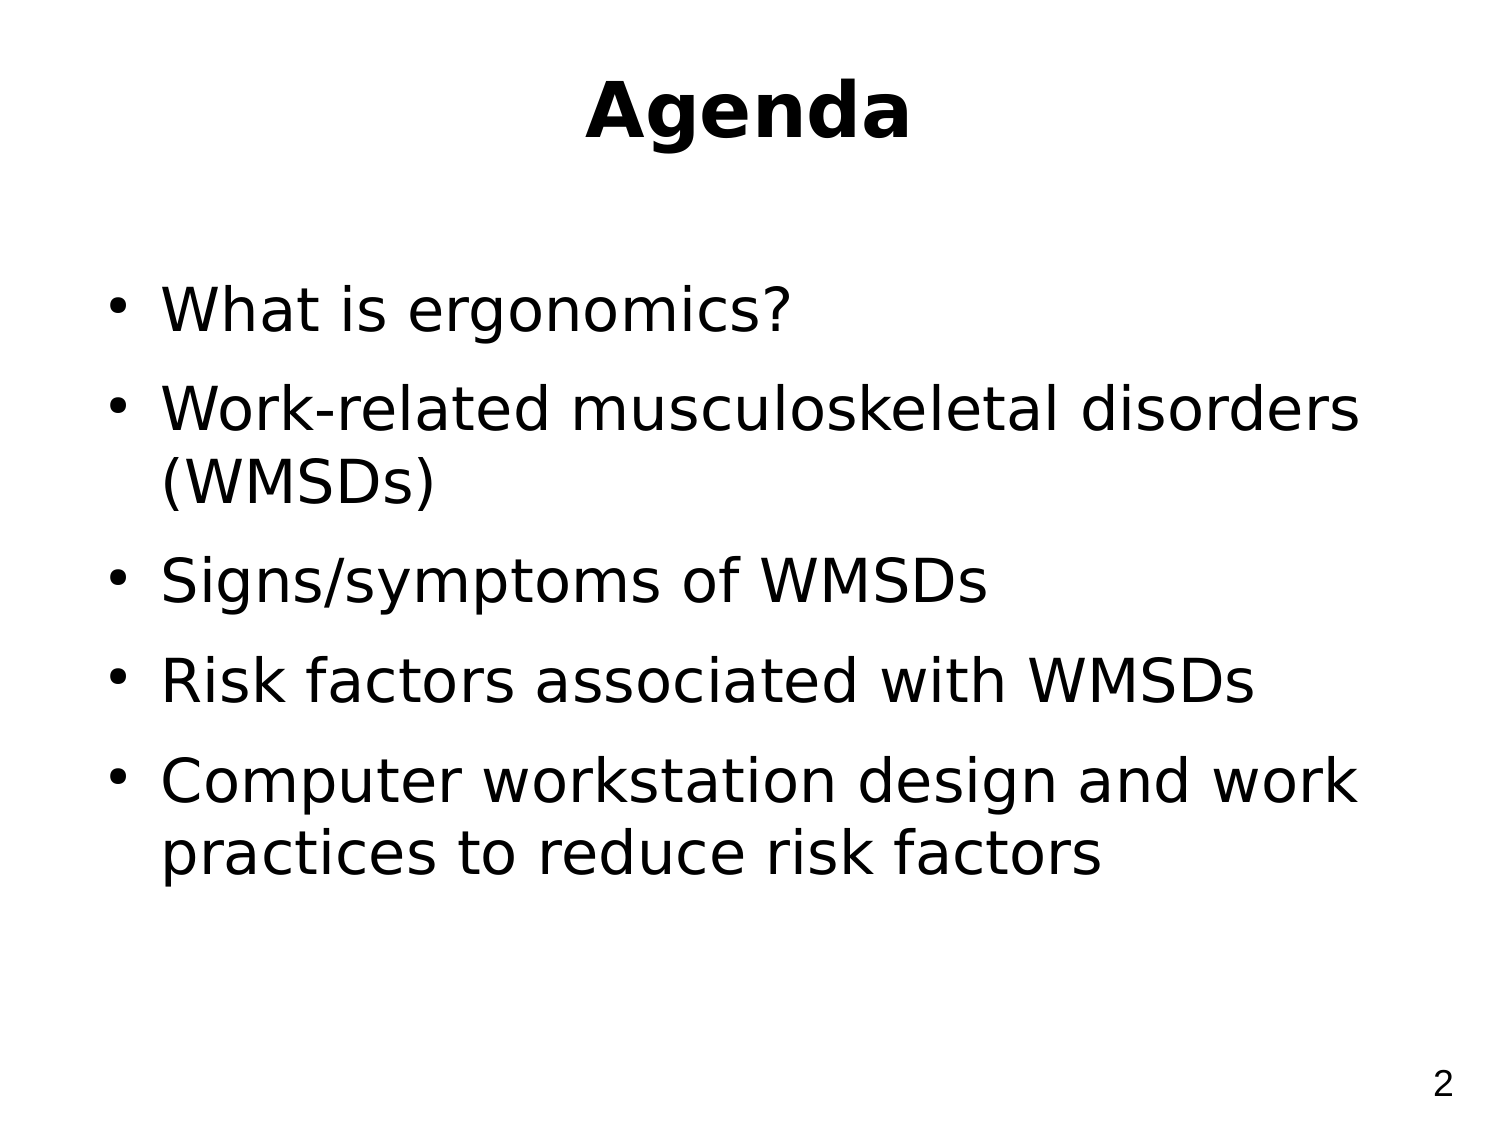

Agenda
# What is ergonomics?
Work-related musculoskeletal disorders (WMSDs)
Signs/symptoms of WMSDs
Risk factors associated with WMSDs
Computer workstation design and work practices to reduce risk factors